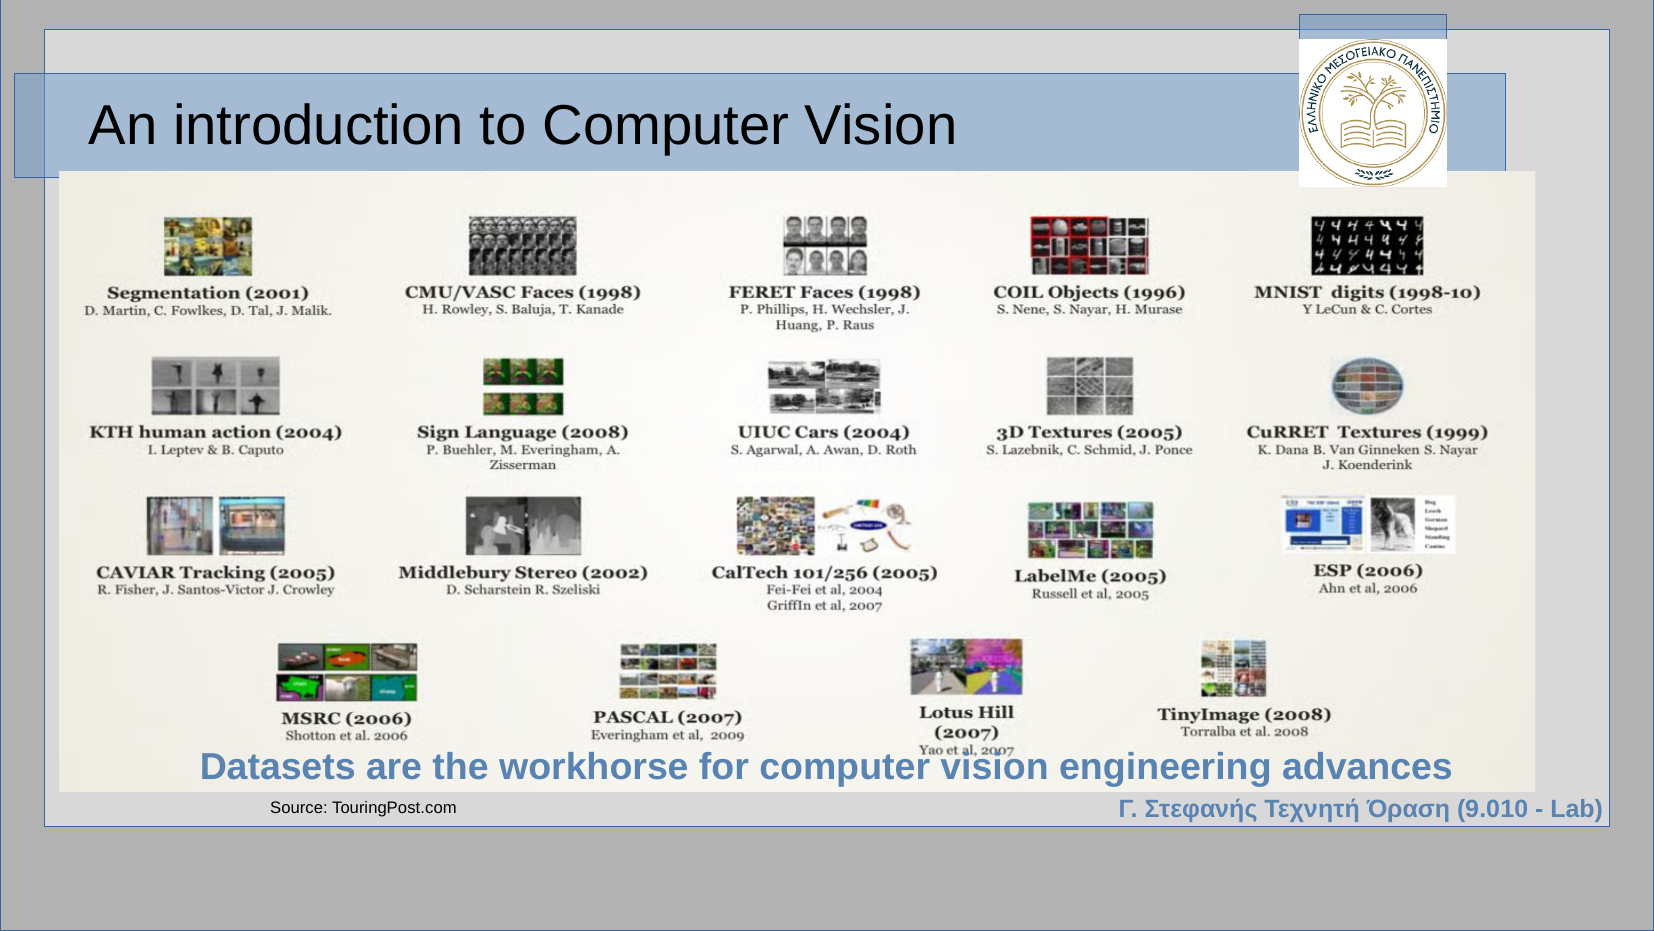

# An introduction to Computer Vision
The main tasks of computer vision are Image Classification, Object Detection, Semantic Segmentation and Instance Segmentation.
Datasets are the workhorse for computer vision engineering advances
Γ. Στεφανής Τεχνητή Όραση (9.010 - Lab)
Source: TouringPost.com